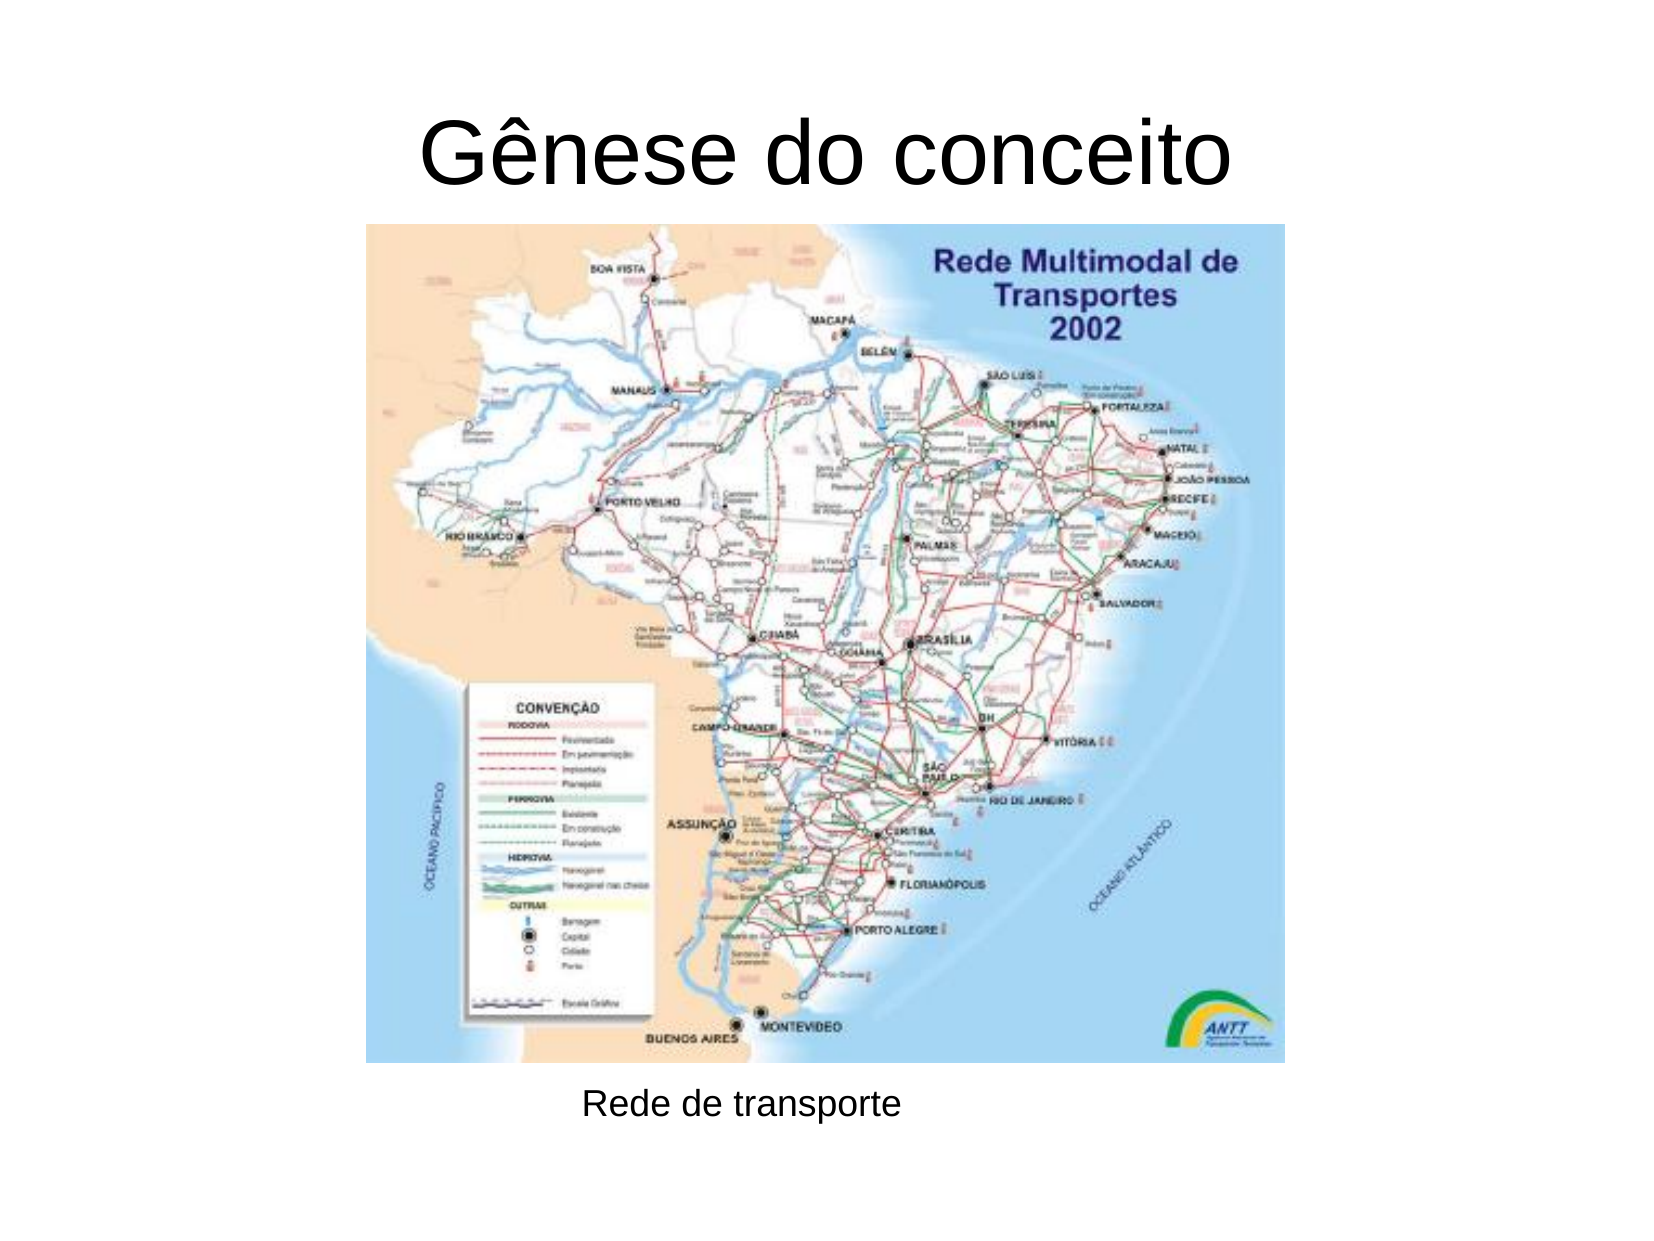

# Gênese do conceito
Rede de transporte